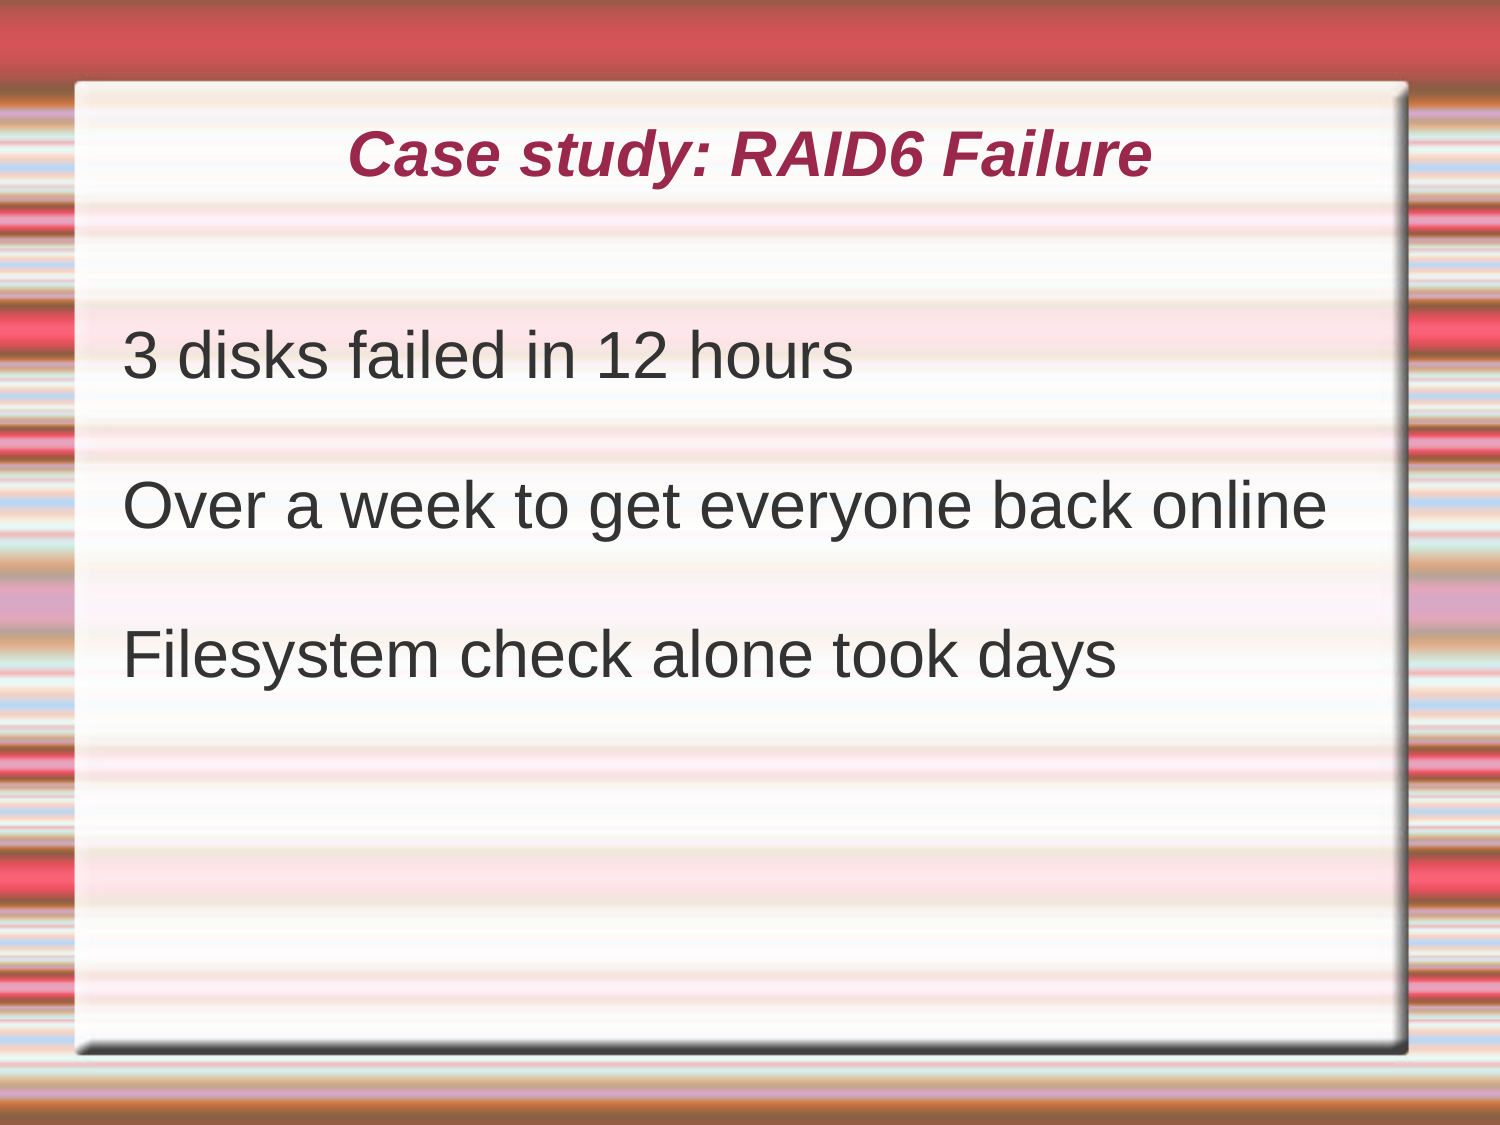

# Case study: RAID6 Failure
3 disks failed in 12 hours
Over a week to get everyone back online
Filesystem check alone took days